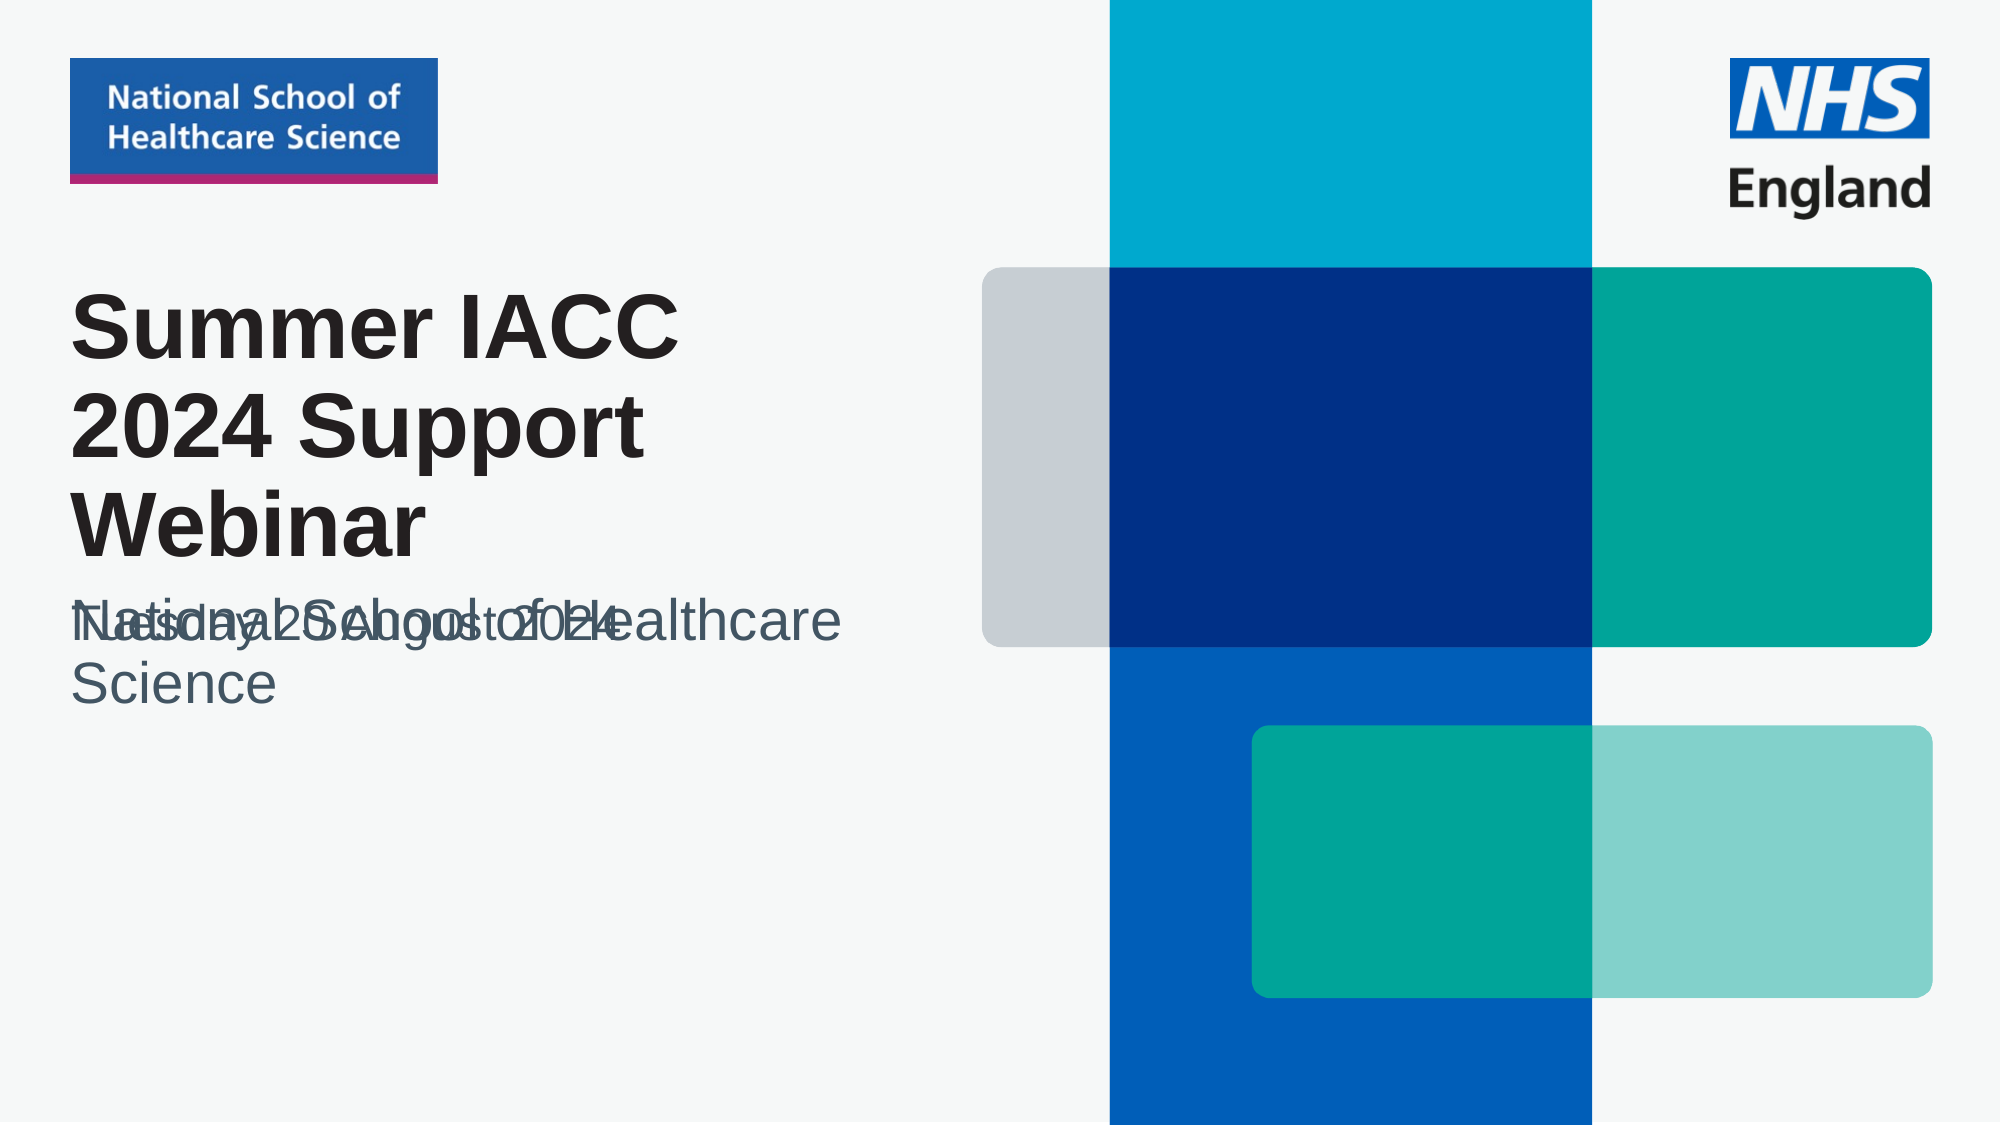

# Summer IACC 2024 Support Webinar
National School of Healthcare Science
Tuesday 20 August 2024